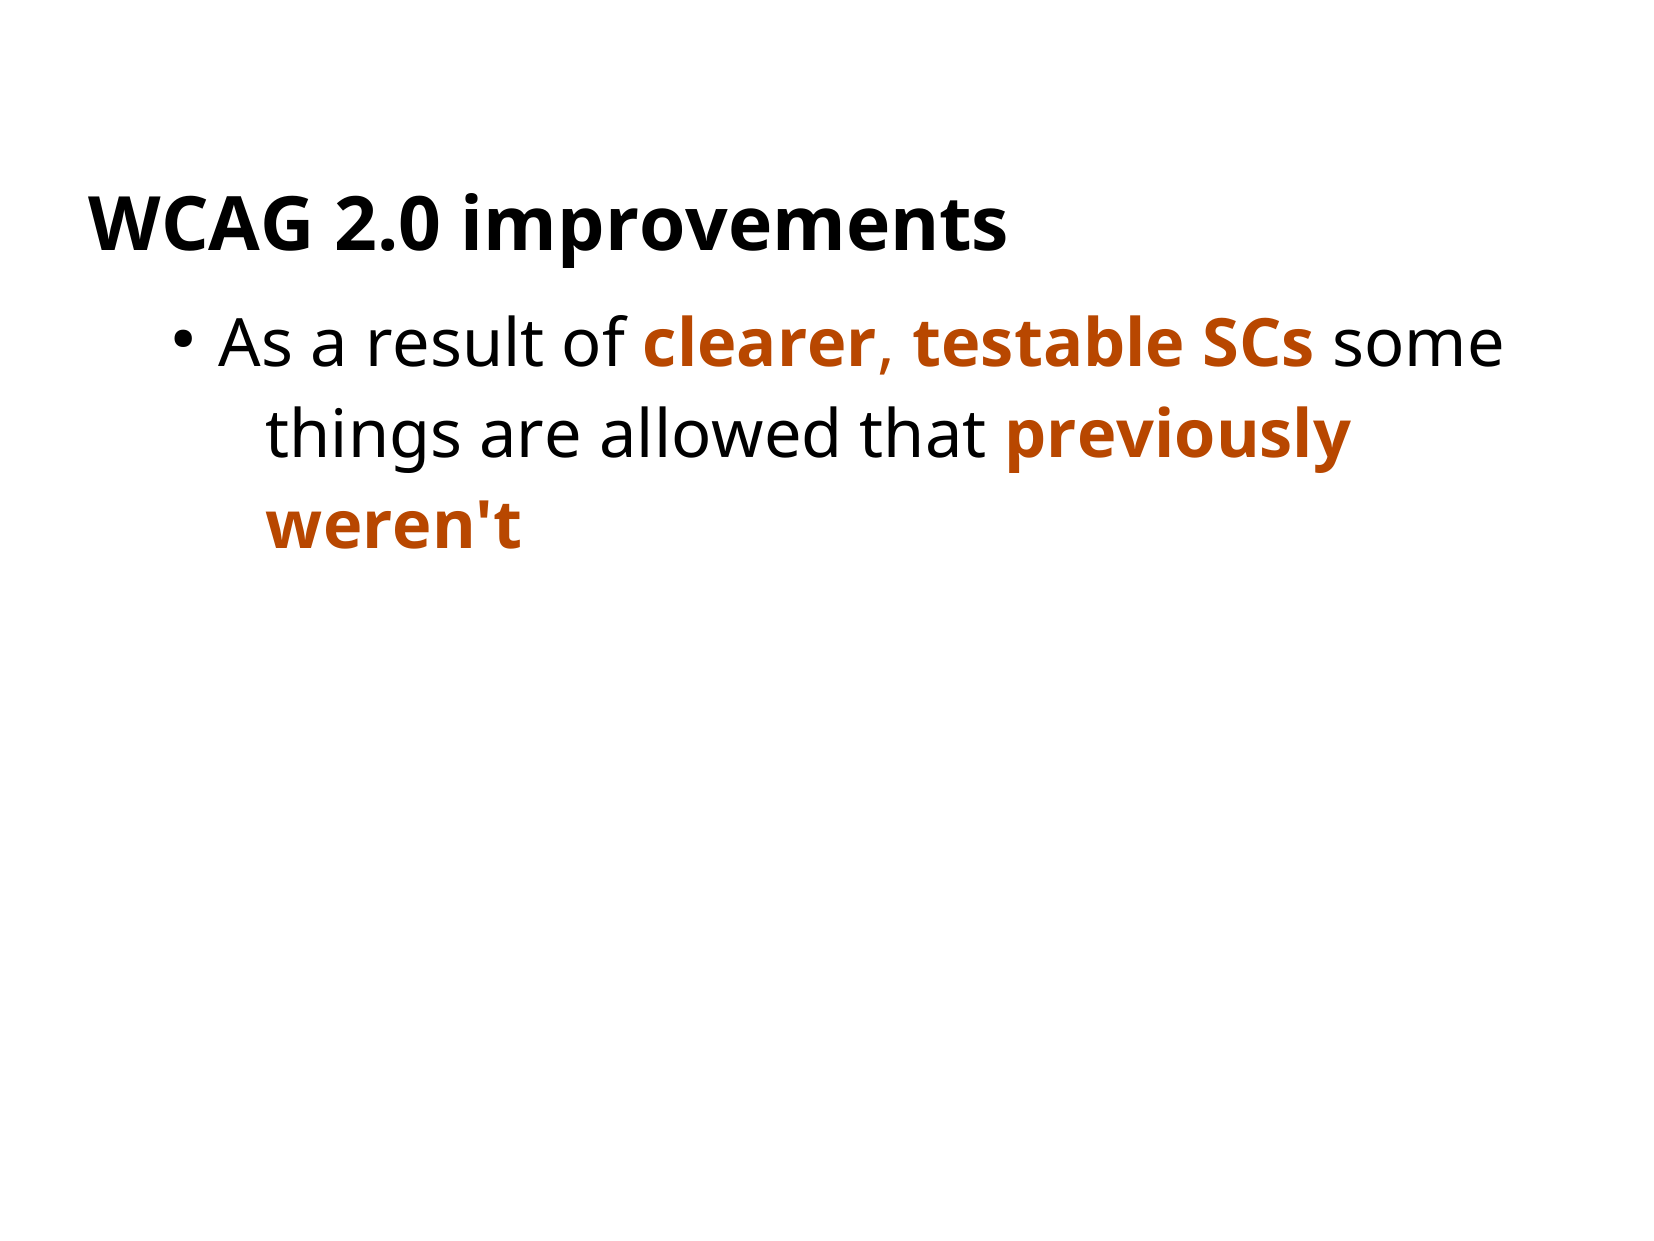

# WCAG 2.0 improvements
As a result of clearer, testable SCs some things are allowed that previously weren't